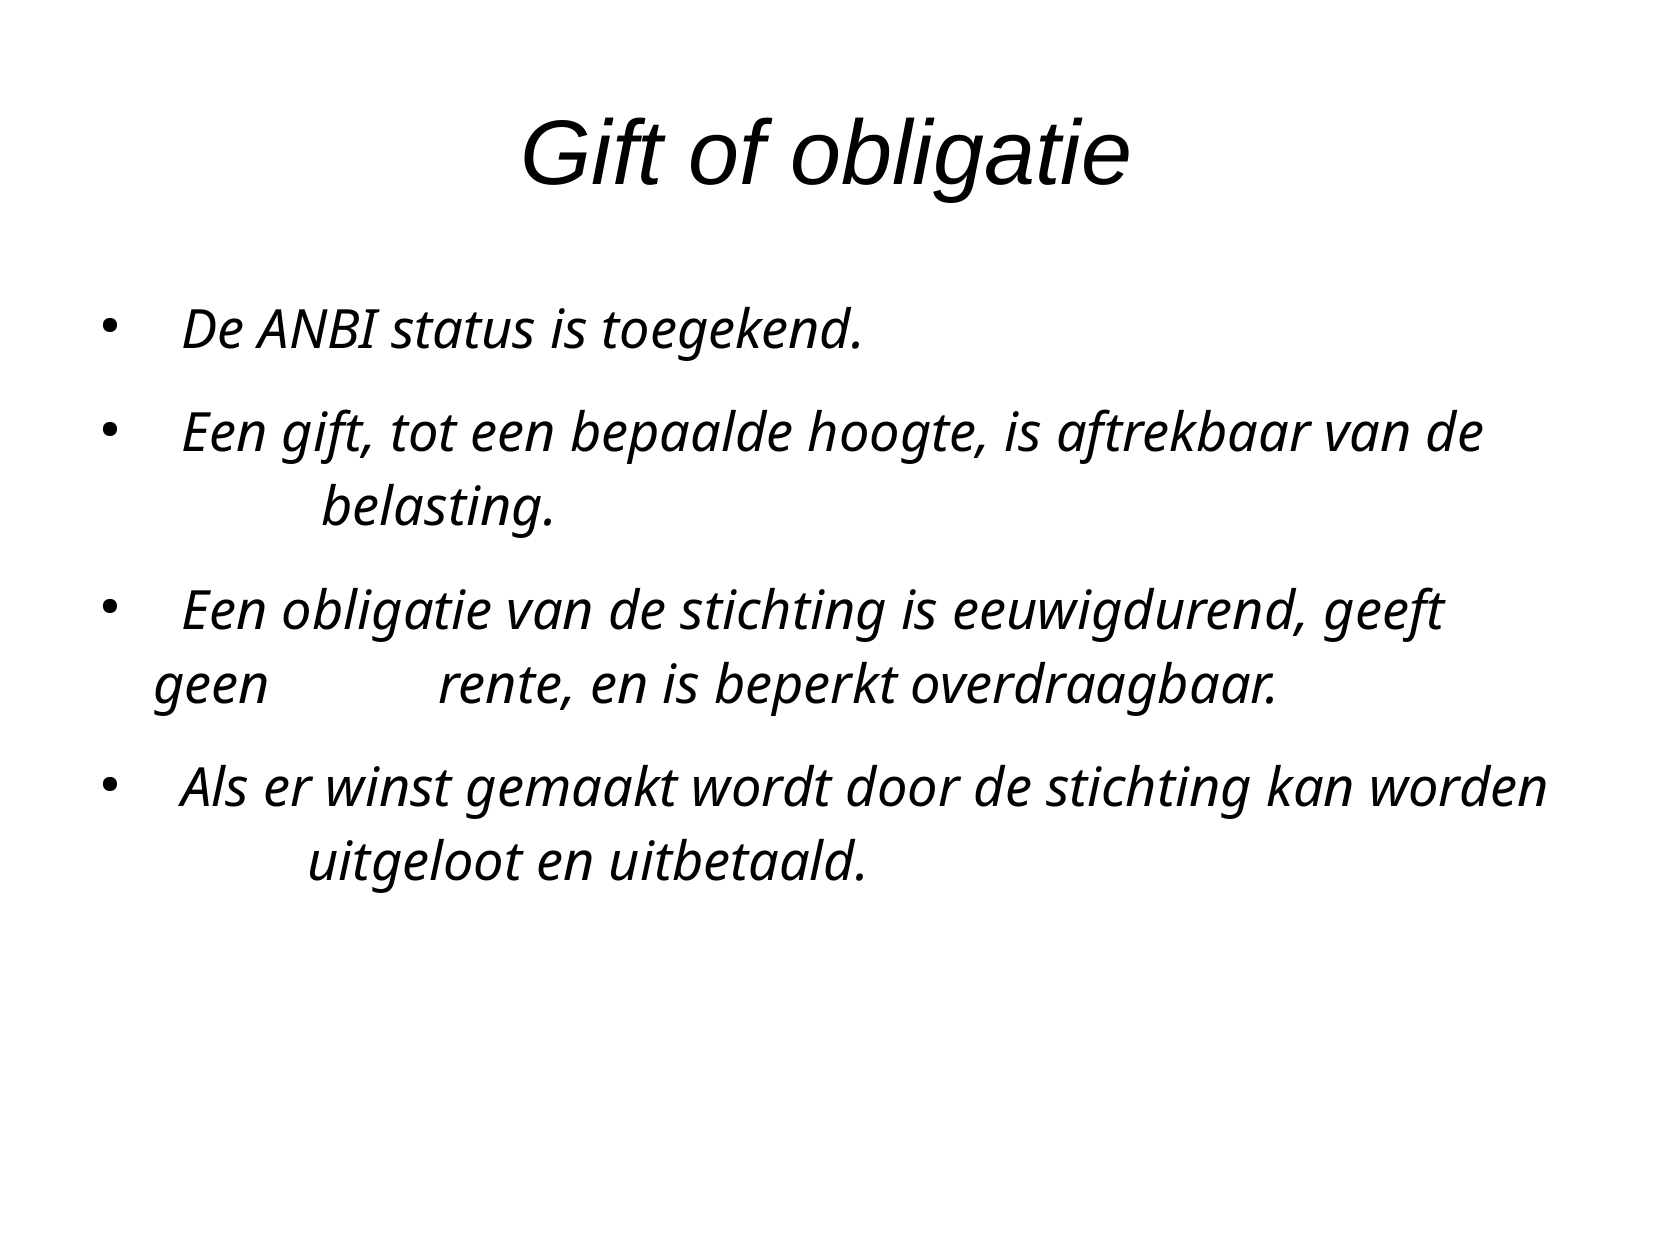

# Gift of obligatie
 De ANBI status is toegekend.
 Een gift, tot een bepaalde hoogte, is aftrekbaar van de belasting.
 Een obligatie van de stichting is eeuwigdurend, geeft geen rente, en is beperkt overdraagbaar.
 Als er winst gemaakt wordt door de stichting kan worden uitgeloot en uitbetaald.